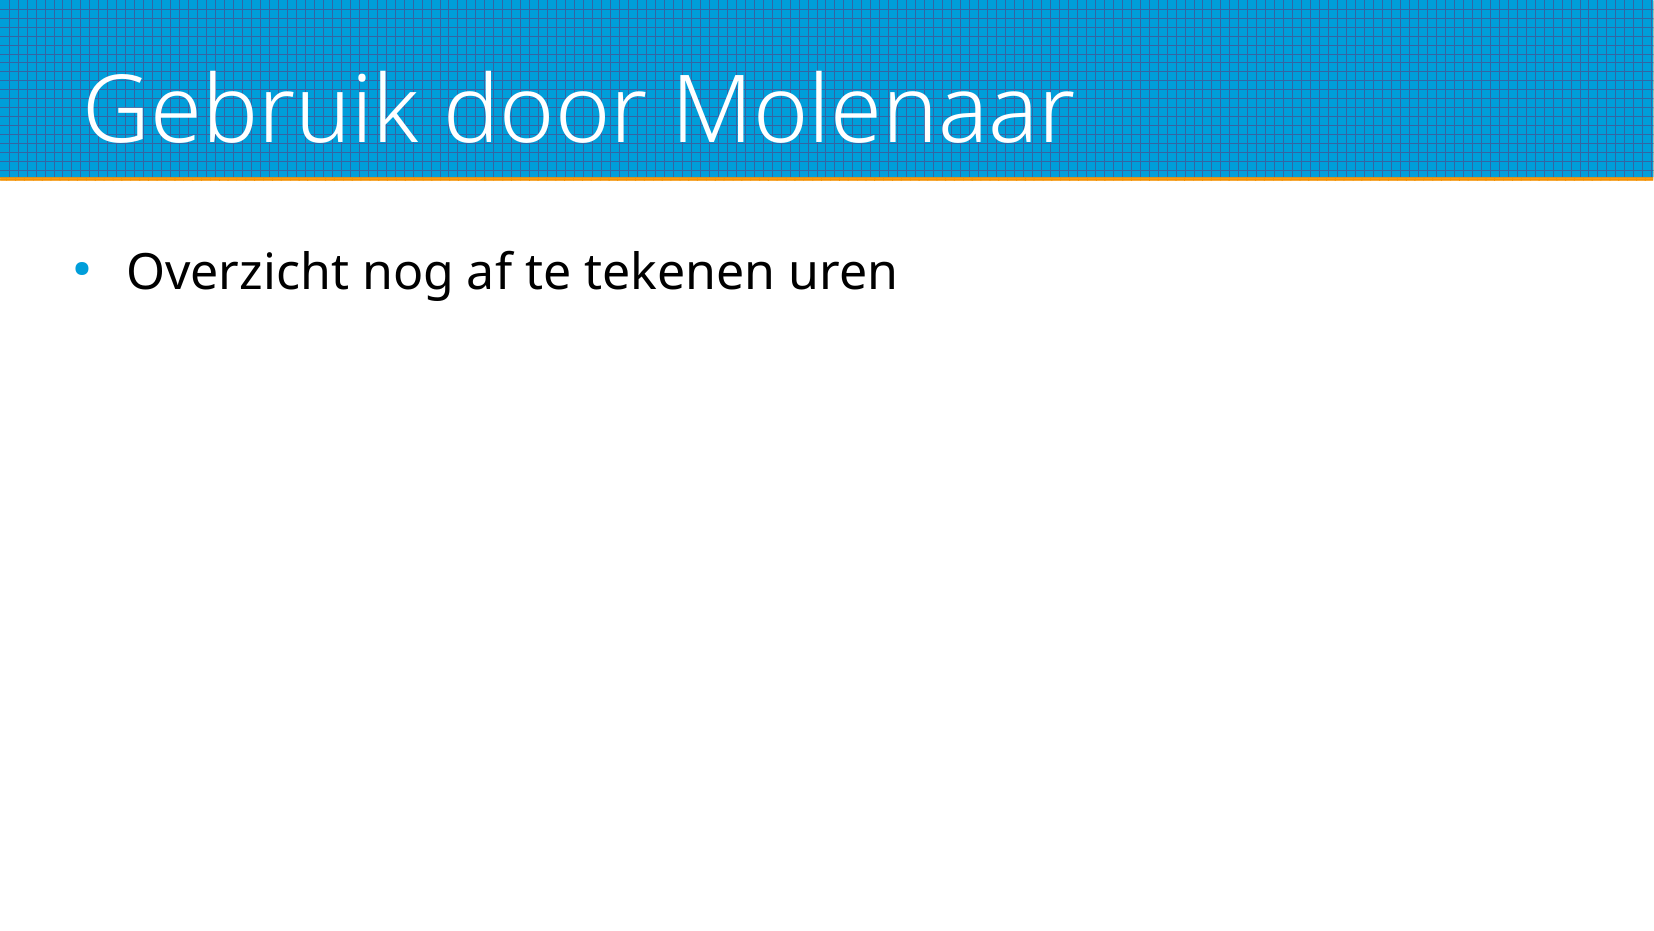

# Gebruik door Molenaar
Overzicht nog af te tekenen uren